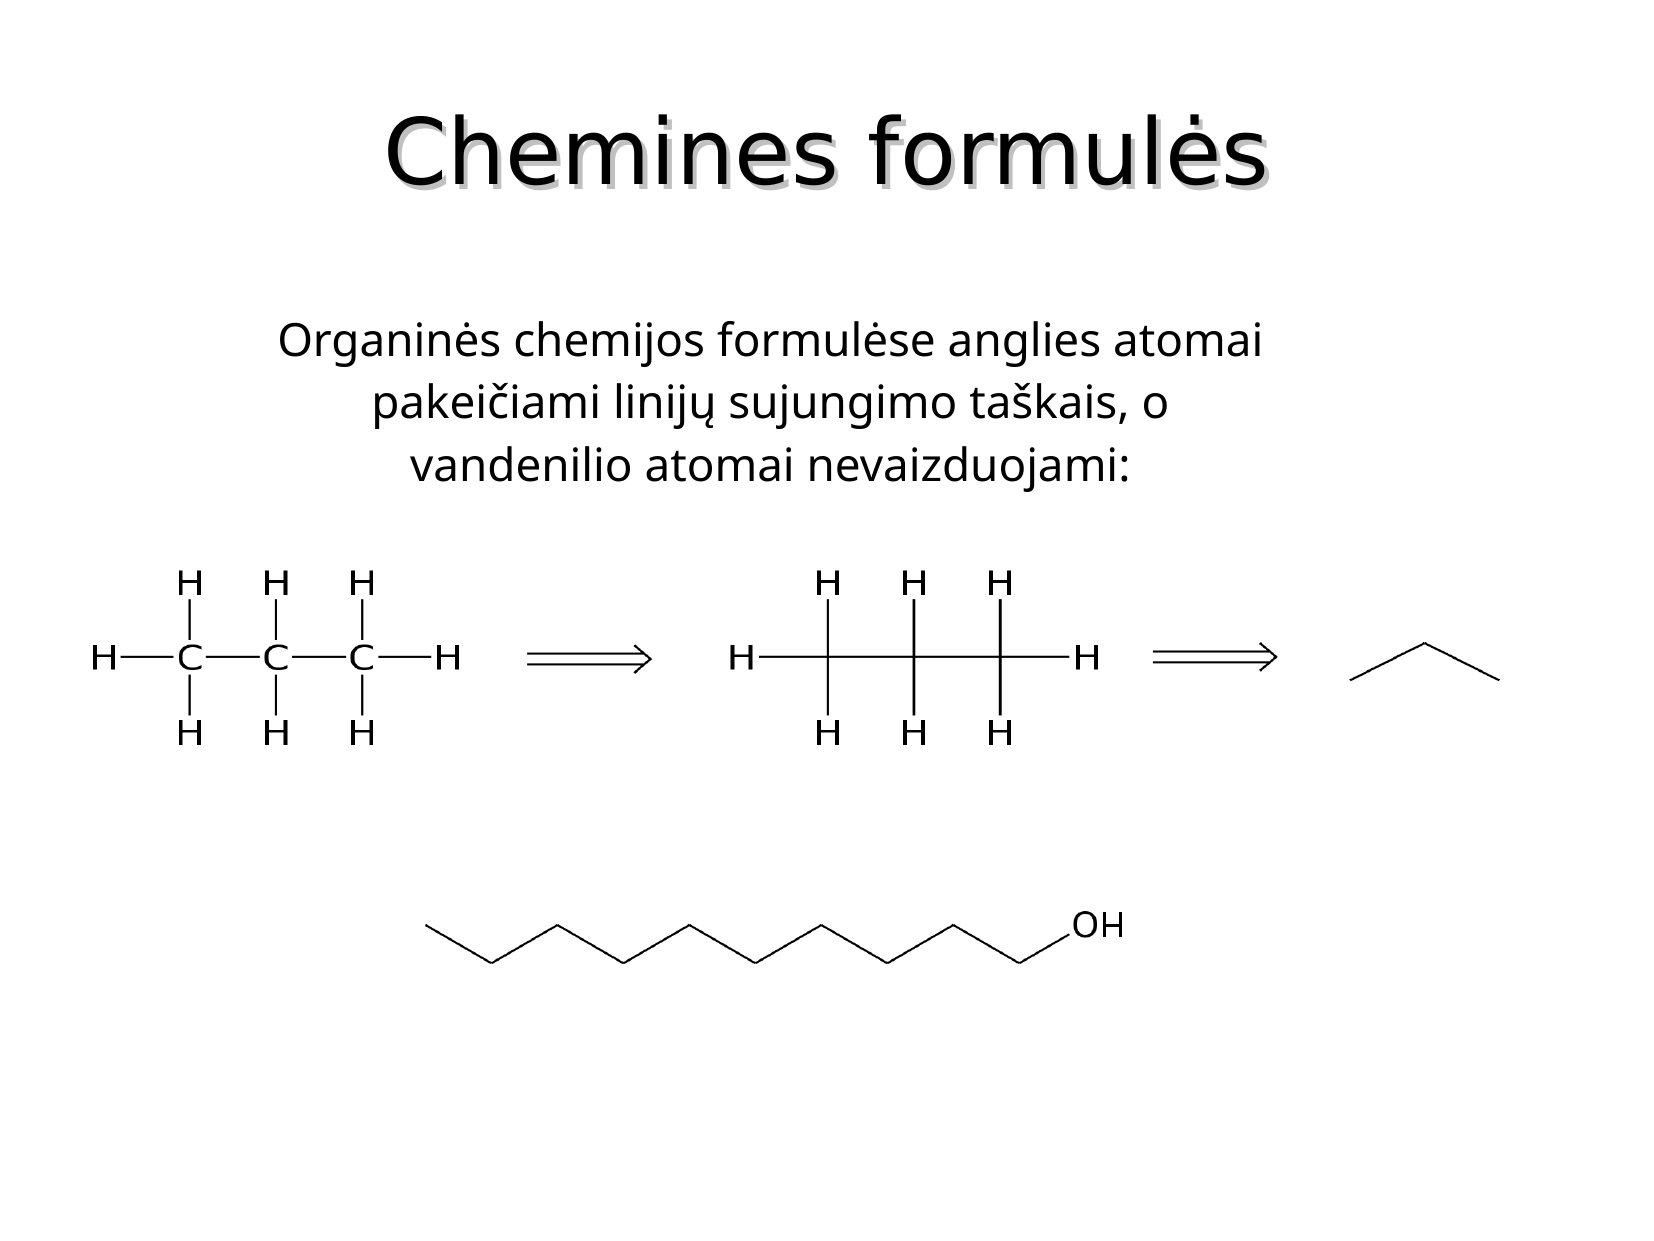

# Chemines formulės
Organinės chemijos formulėse anglies atomai pakeičiami linijų sujungimo taškais, o vandenilio atomai nevaizduojami: